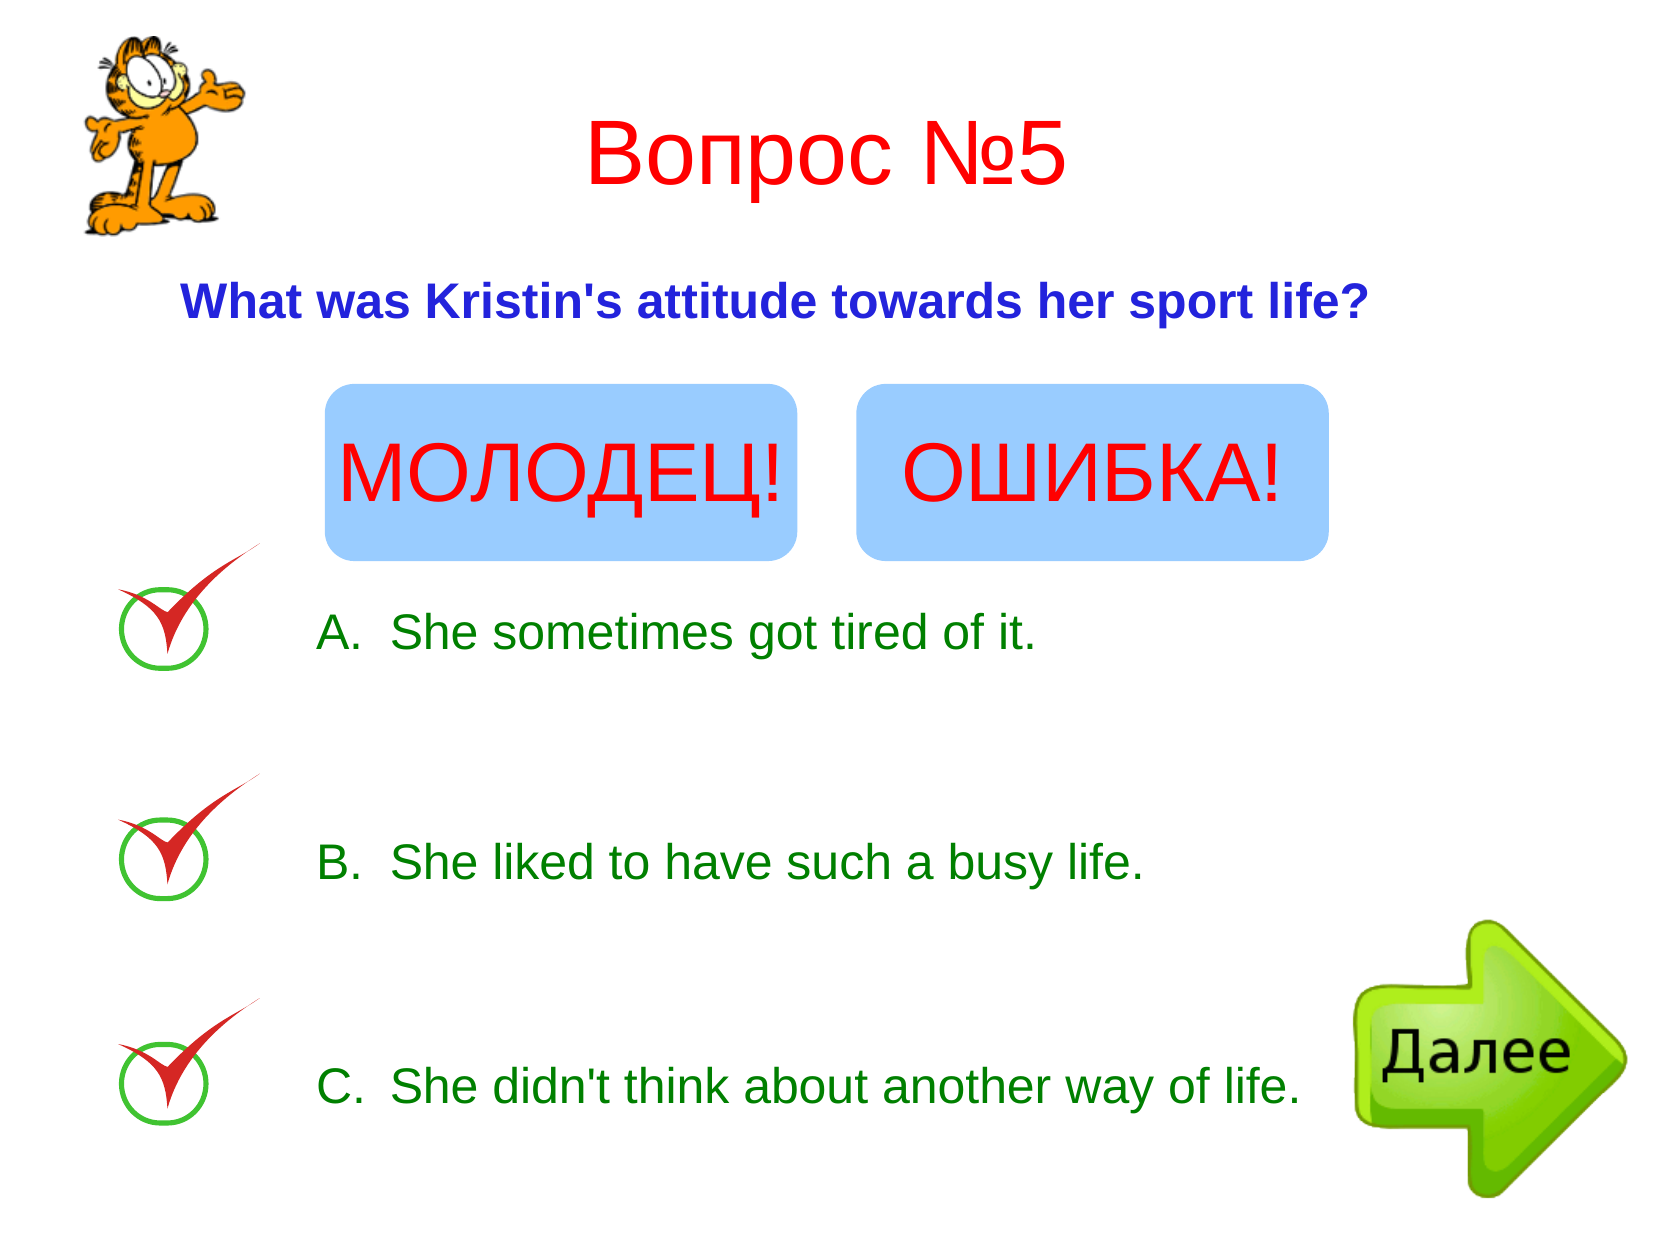

# Вопрос №5
What was Kristin's attitude towards her sport life?
МОЛОДЕЦ!
ОШИБКА!
A.	She sometimes got tired of it.
B.	She liked to have such a busy life.
C.	She didn't think about another way of life.